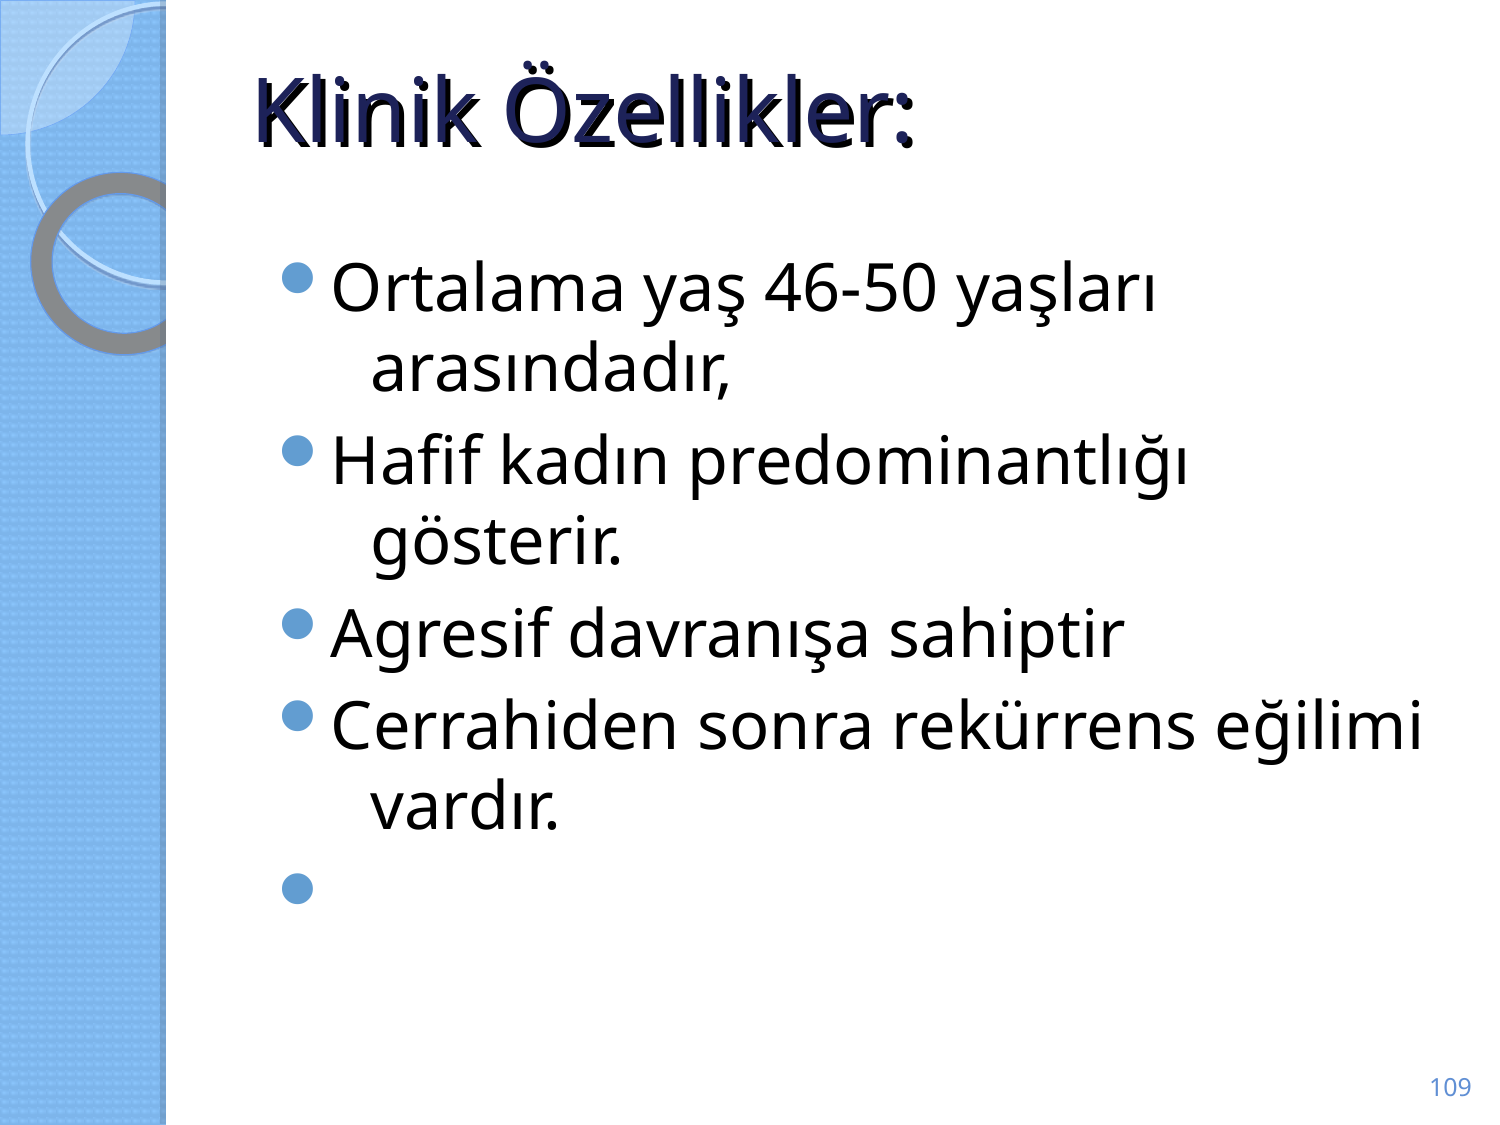

# Klinik Özellikler:
Ortalama yaş 46-50 yaşları arasındadır,
Hafif kadın predominantlığı gösterir.
Agresif davranışa sahiptir
Cerrahiden sonra rekürrens eğilimi vardır.